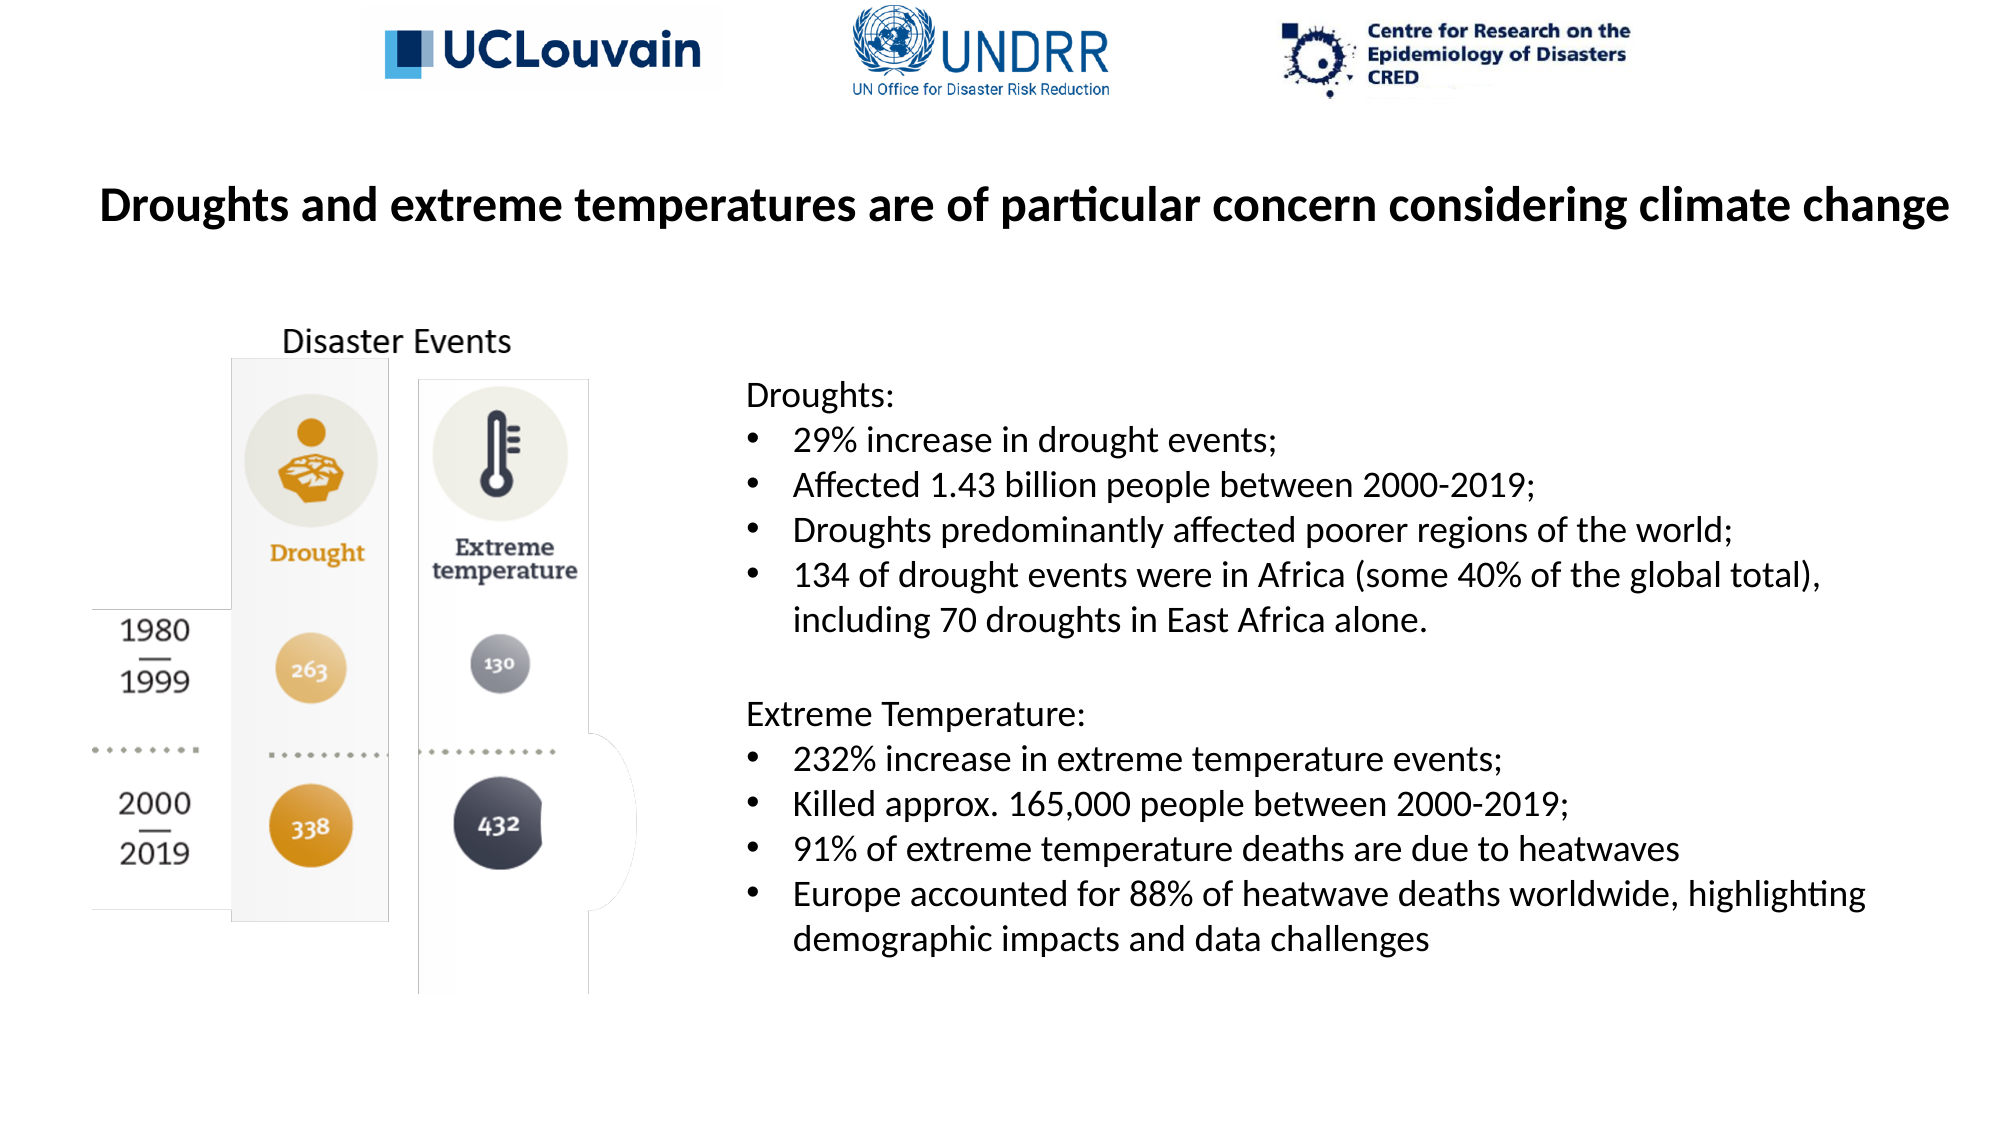

Droughts and extreme temperatures are of particular concern considering climate change
Droughts:
29% increase in drought events;
Affected 1.43 billion people between 2000-2019;
Droughts predominantly affected poorer regions of the world;
134 of drought events were in Africa (some 40% of the global total), including 70 droughts in East Africa alone.
Extreme Temperature:
232% increase in extreme temperature events;
Killed approx. 165,000 people between 2000-2019;
91% of extreme temperature deaths are due to heatwaves
Europe accounted for 88% of heatwave deaths worldwide, highlighting demographic impacts and data challenges